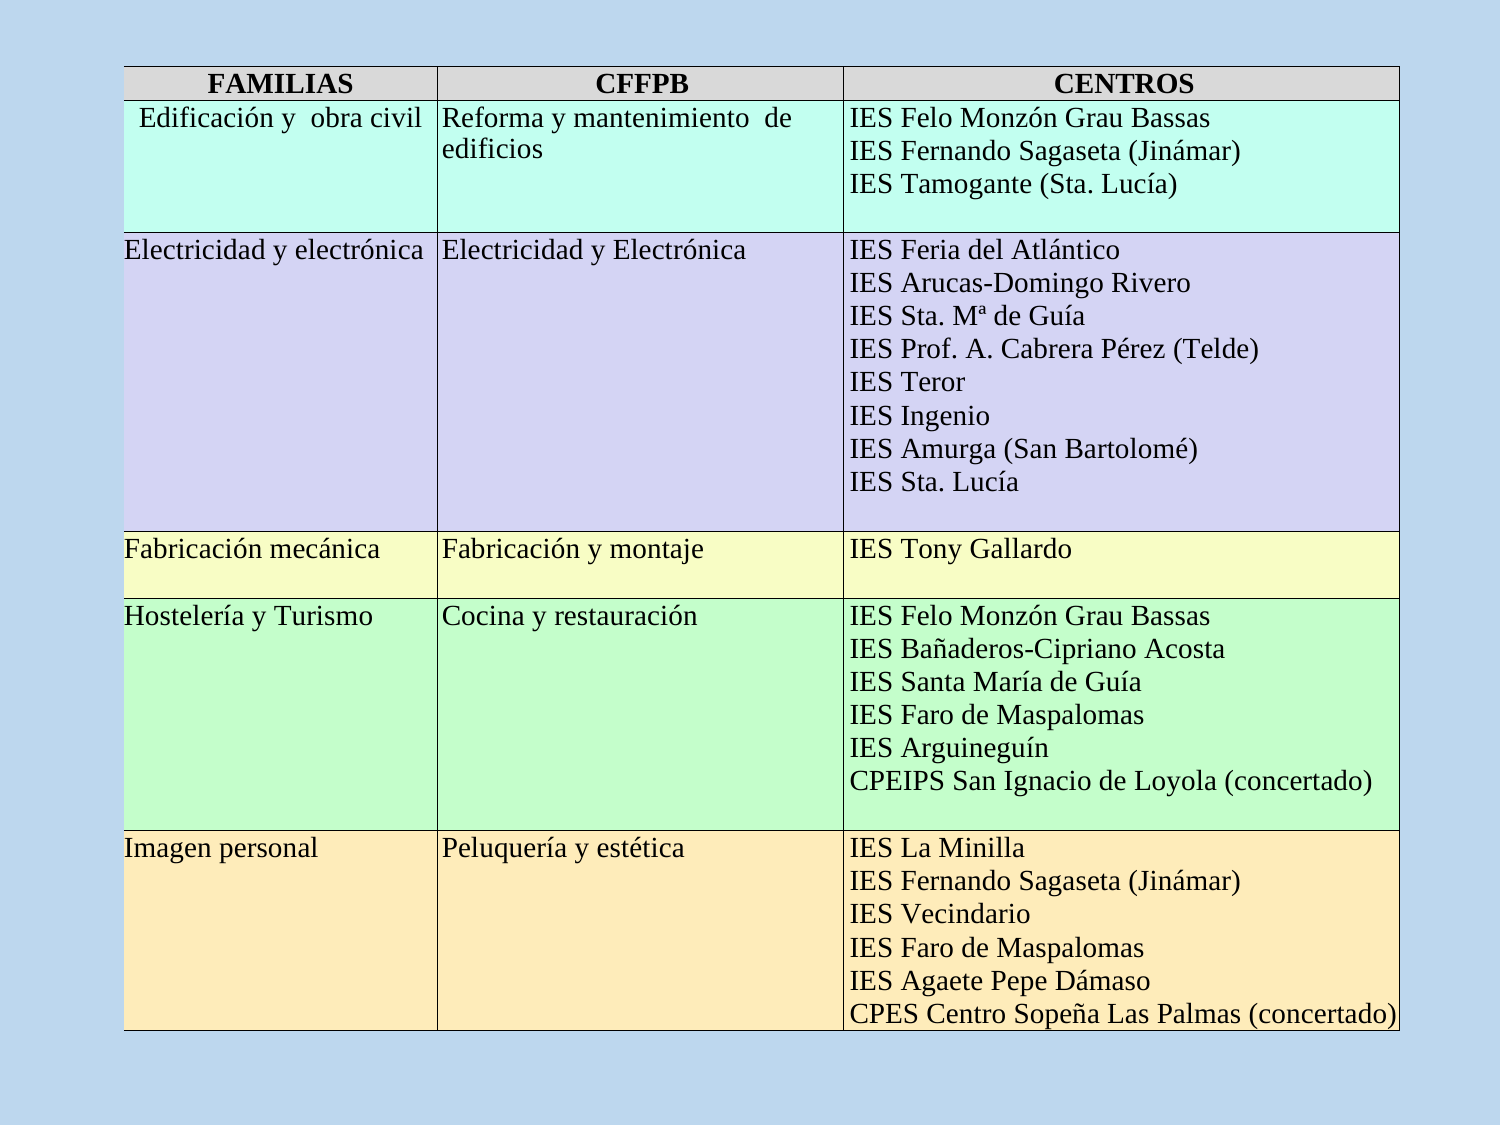

| FAMILIAS | CFFPB | CENTROS |
| --- | --- | --- |
| Edificación y obra civil | Reforma y mantenimiento de edificios | IES Felo Monzón Grau Bassas IES Fernando Sagaseta (Jinámar) IES Tamogante (Sta. Lucía) |
| Electricidad y electrónica | Electricidad y Electrónica | IES Feria del Atlántico IES Arucas-Domingo Rivero IES Sta. Mª de Guía IES Prof. A. Cabrera Pérez (Telde) IES Teror IES Ingenio IES Amurga (San Bartolomé) IES Sta. Lucía |
| Fabricación mecánica | Fabricación y montaje | IES Tony Gallardo |
| Hostelería y Turismo | Cocina y restauración | IES Felo Monzón Grau Bassas IES Bañaderos-Cipriano Acosta IES Santa María de Guía IES Faro de Maspalomas IES Arguineguín CPEIPS San Ignacio de Loyola (concertado) |
| Imagen personal | Peluquería y estética | IES La Minilla IES Fernando Sagaseta (Jinámar) IES Vecindario IES Faro de Maspalomas IES Agaete Pepe Dámaso CPES Centro Sopeña Las Palmas (concertado) |